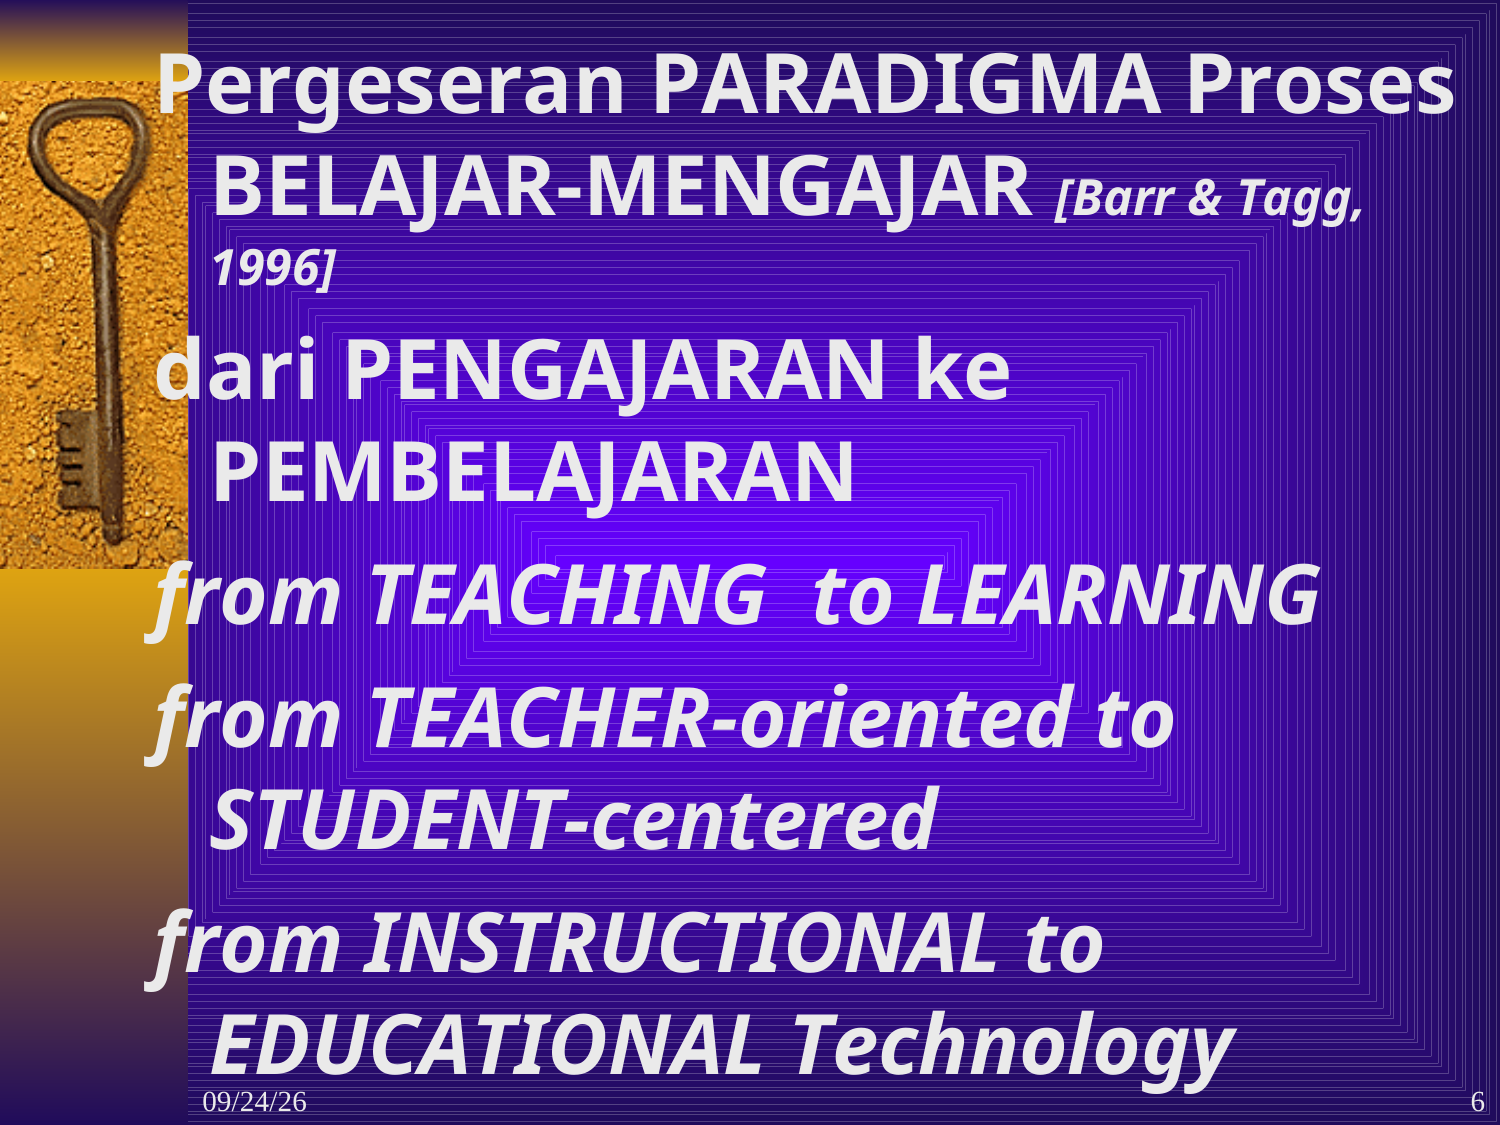

# Pergeseran PARADIGMA Proses BELAJAR-MENGAJAR [Barr & Tagg, 1996]
dari PENGAJARAN ke PEMBELAJARAN
from TEACHING to LEARNING
from TEACHER-oriented to STUDENT-centered
from INSTRUCTIONAL to EDUCATIONAL Technology
6